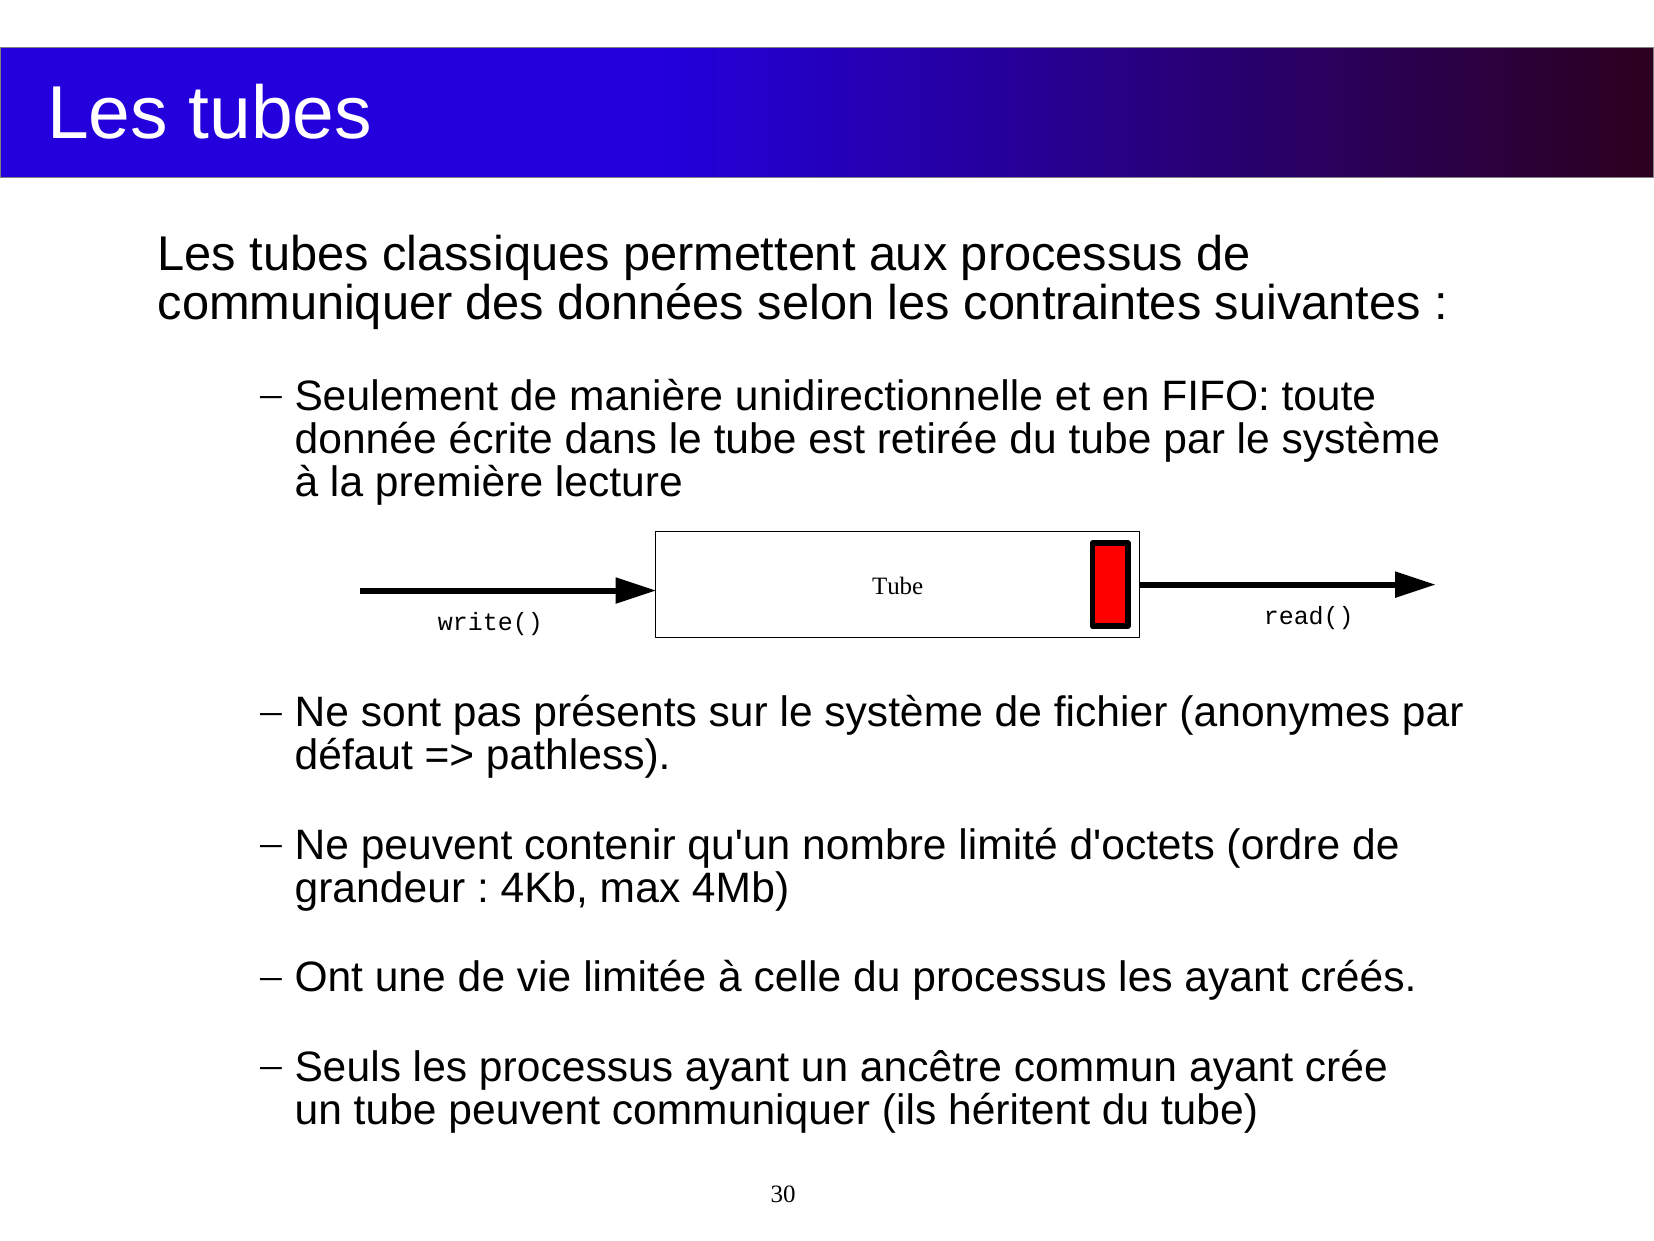

# Les tubes
Les tubes classiques permettent aux processus de communiquer des données selon les contraintes suivantes :
Seulement de manière unidirectionnelle et en FIFO: toute
donnée écrite dans le tube est retirée du tube par le système
à la première lecture
Ne sont pas présents sur le système de fichier (anonymes par défaut => pathless).
Ne peuvent contenir qu'un nombre limité d'octets (ordre de grandeur : 4Kb, max 4Mb)
Ont une de vie limitée à celle du processus les ayant créés.
Seuls les processus ayant un ancêtre commun ayant crée
un tube peuvent communiquer (ils héritent du tube)
Tube
 read()
 write()